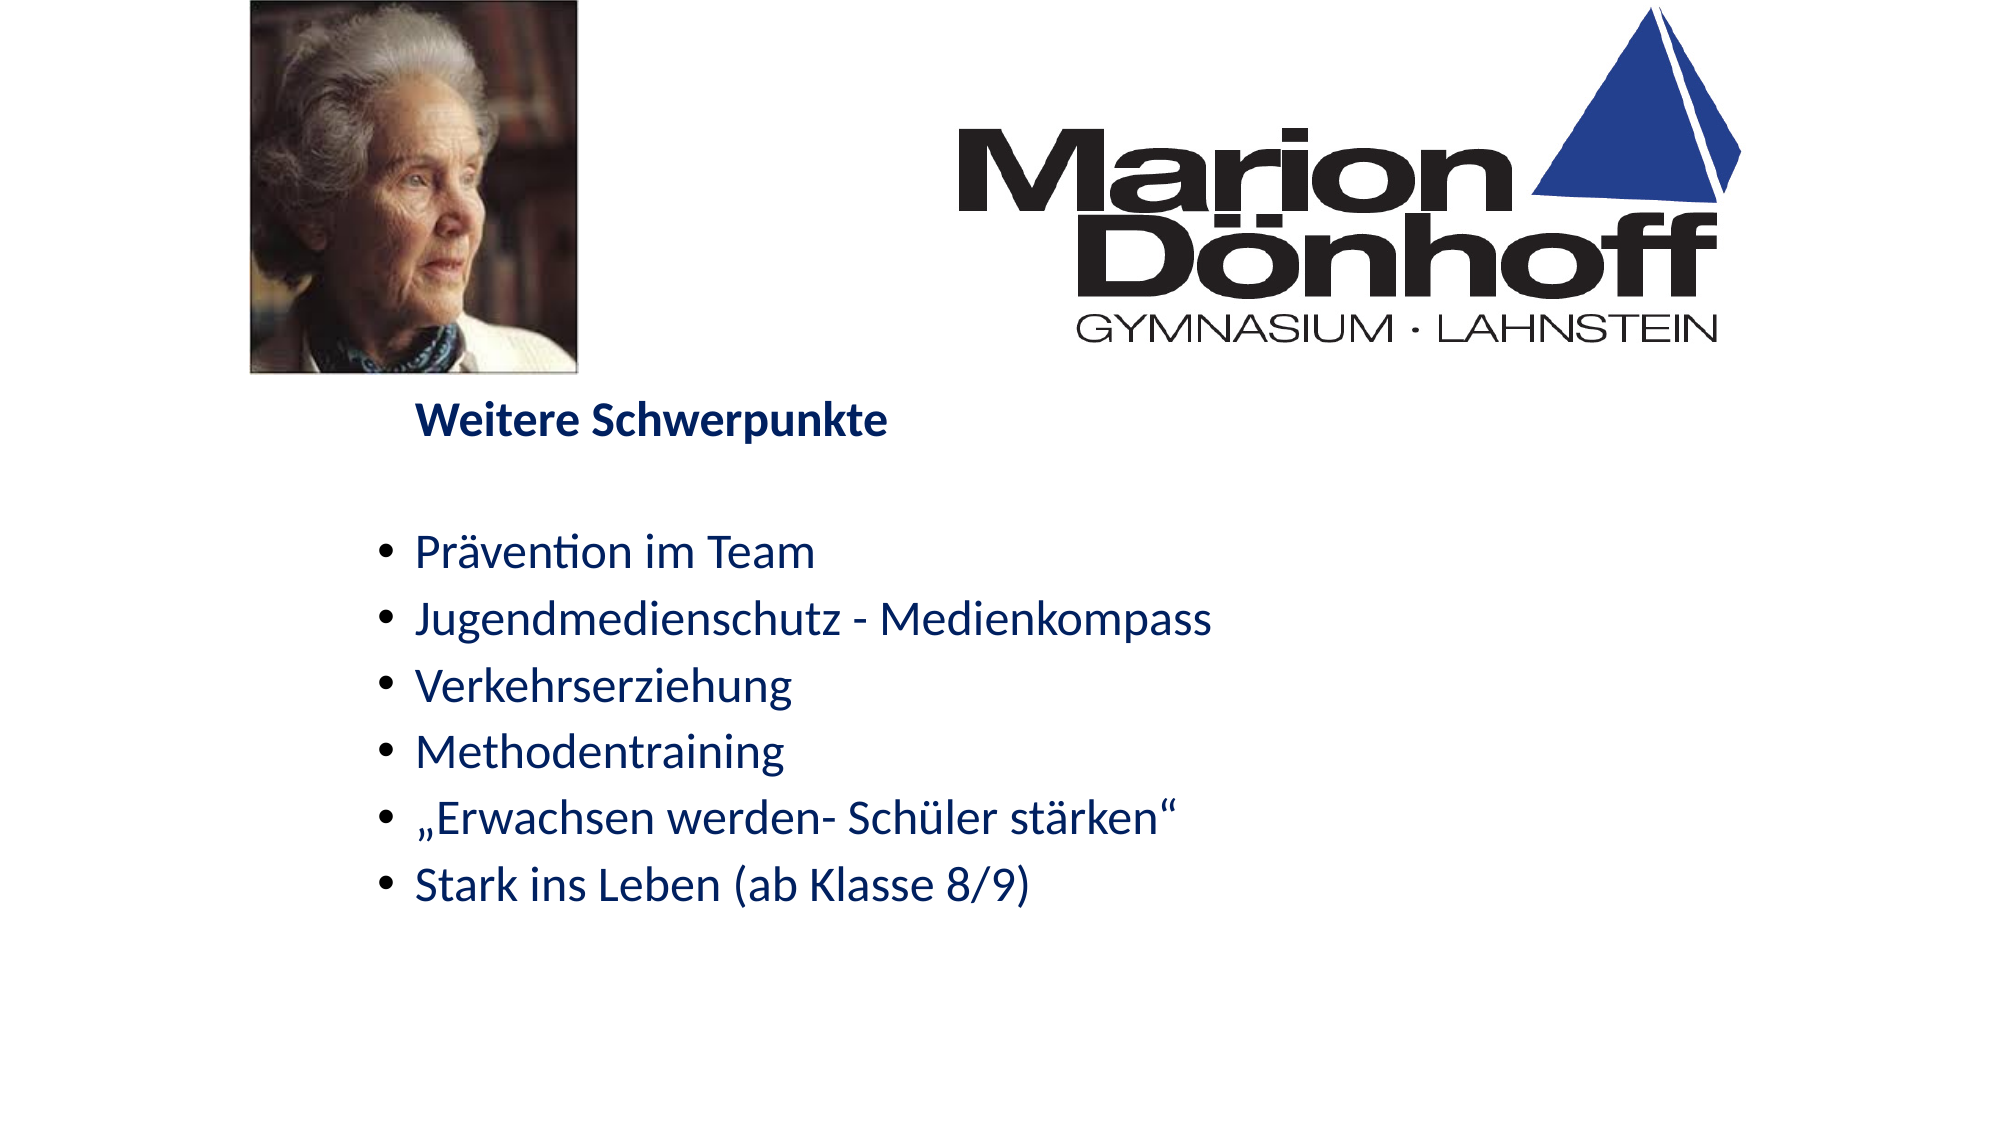

#
Weitere Schwerpunkte
Prävention im Team
Jugendmedienschutz - Medienkompass
Verkehrserziehung
Methodentraining
„Erwachsen werden- Schüler stärken“
Stark ins Leben (ab Klasse 8/9)